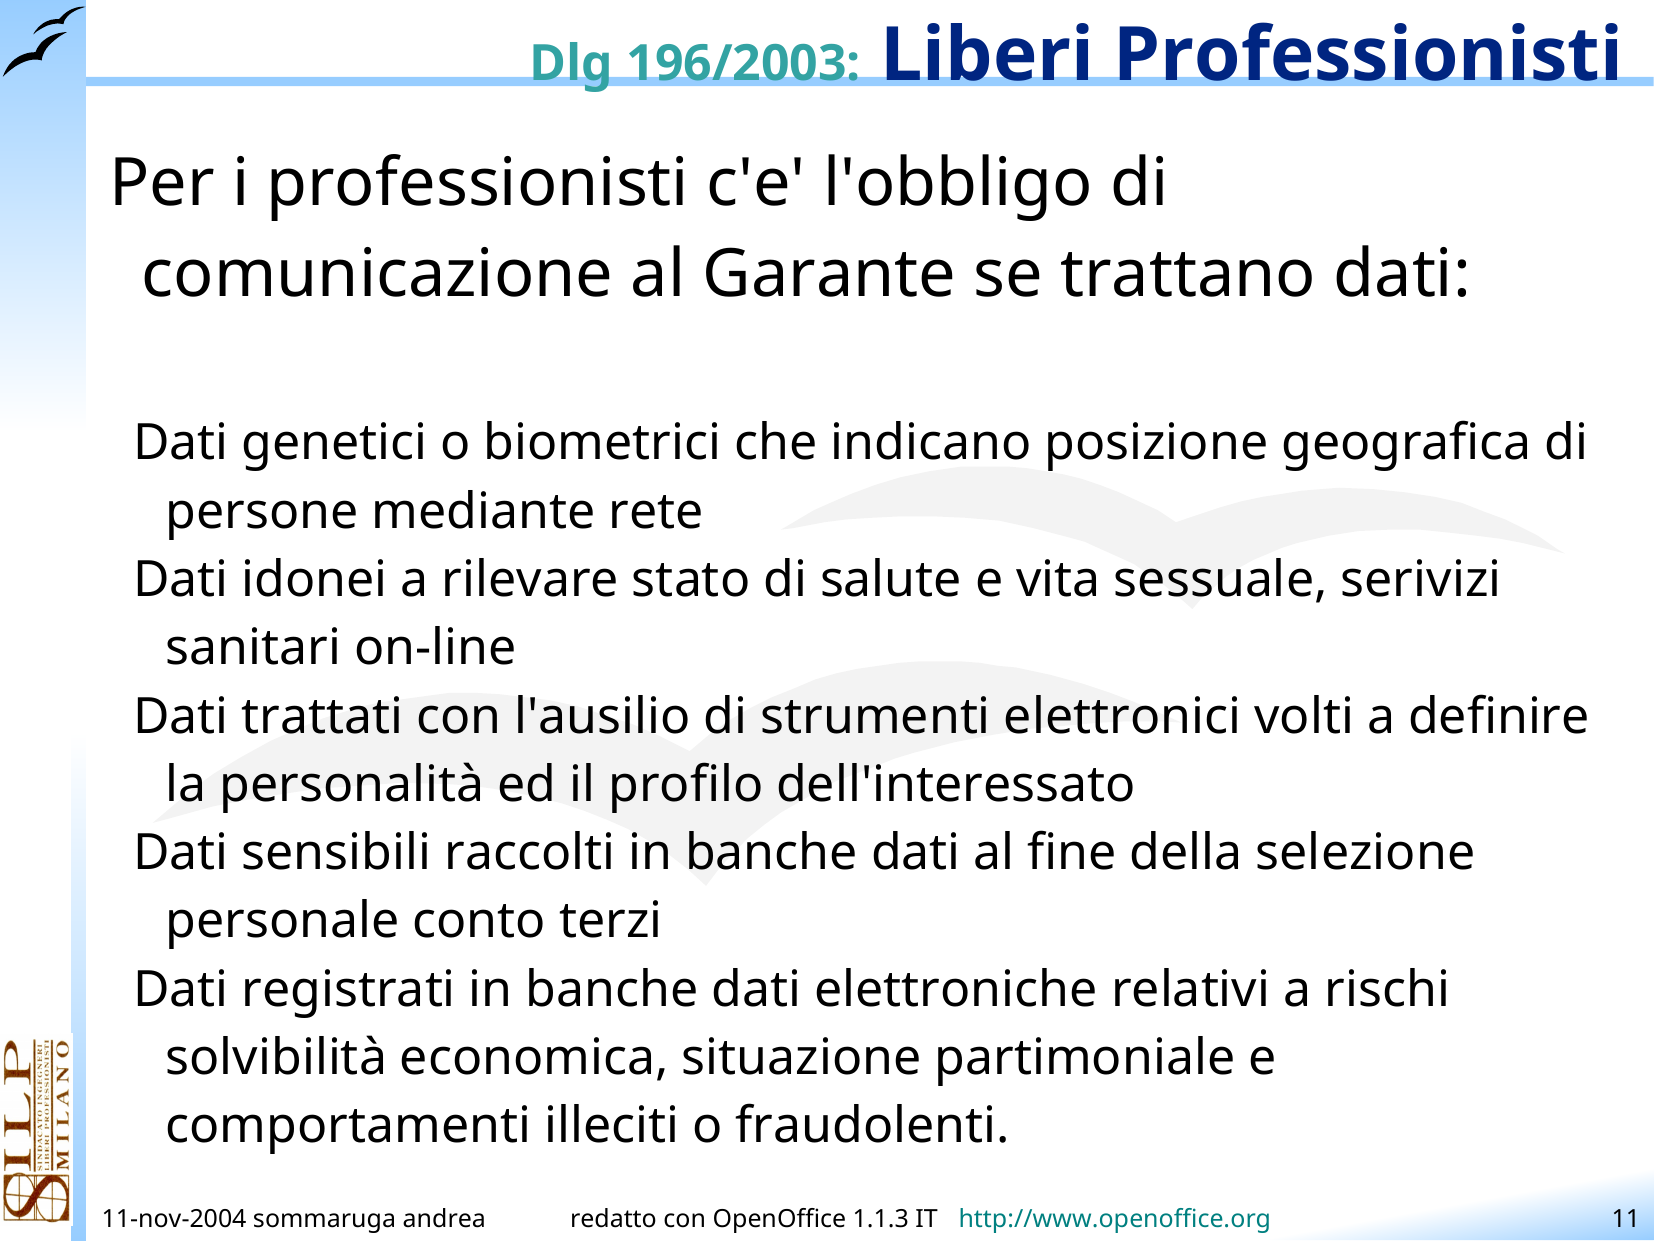

# Dlg 196/2003: Liberi Professionisti
Per i professionisti c'e' l'obbligo di comunicazione al Garante se trattano dati:
Dati genetici o biometrici che indicano posizione geografica di persone mediante rete
Dati idonei a rilevare stato di salute e vita sessuale, serivizi sanitari on-line
Dati trattati con l'ausilio di strumenti elettronici volti a definire la personalità ed il profilo dell'interessato
Dati sensibili raccolti in banche dati al fine della selezione personale conto terzi
Dati registrati in banche dati elettroniche relativi a rischi solvibilità economica, situazione partimoniale e comportamenti illeciti o fraudolenti.